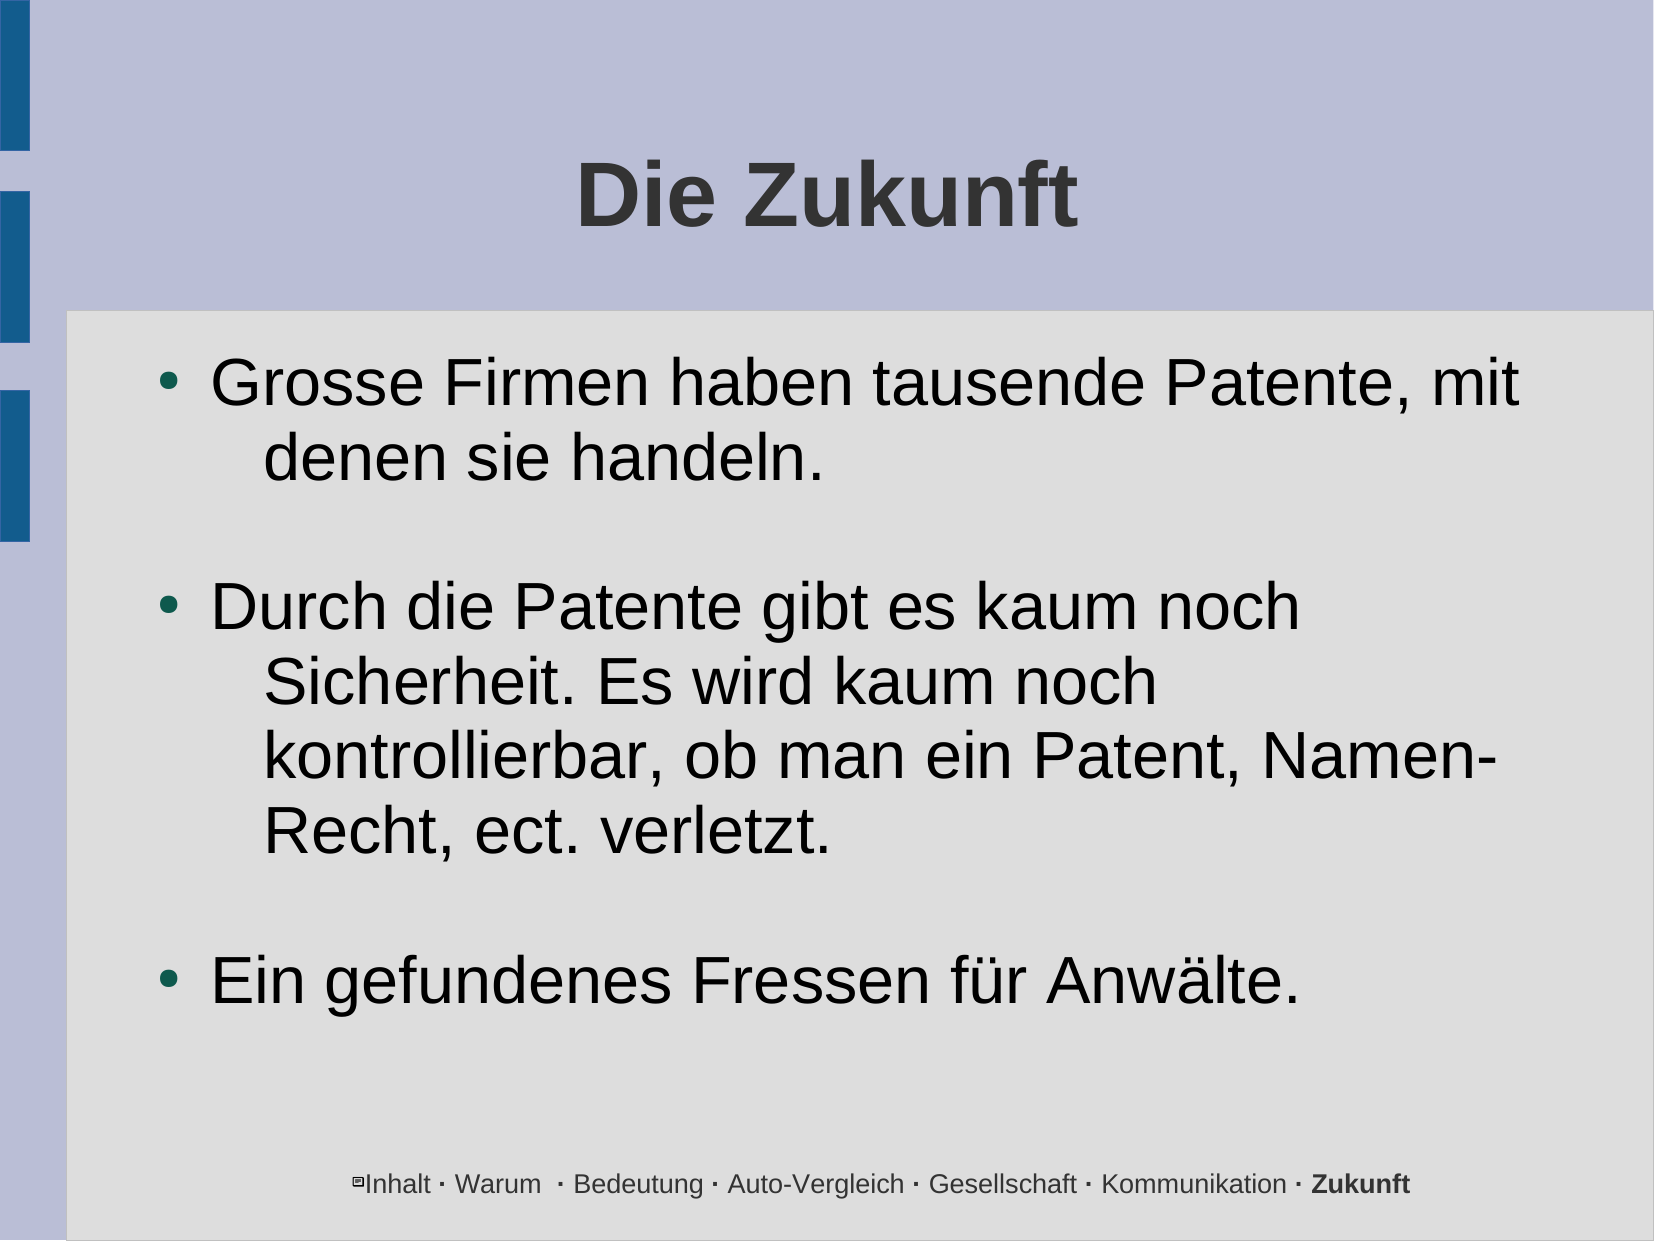

# Die Zukunft
Grosse Firmen haben tausende Patente, mit denen sie handeln.
Durch die Patente gibt es kaum noch Sicherheit. Es wird kaum noch kontrollierbar, ob man ein Patent, Namen-Recht, ect. verletzt.
Ein gefundenes Fressen für Anwälte.
Inhalt · Warum · Bedeutung · Auto-Vergleich · Gesellschaft · Kommunikation · Zukunft